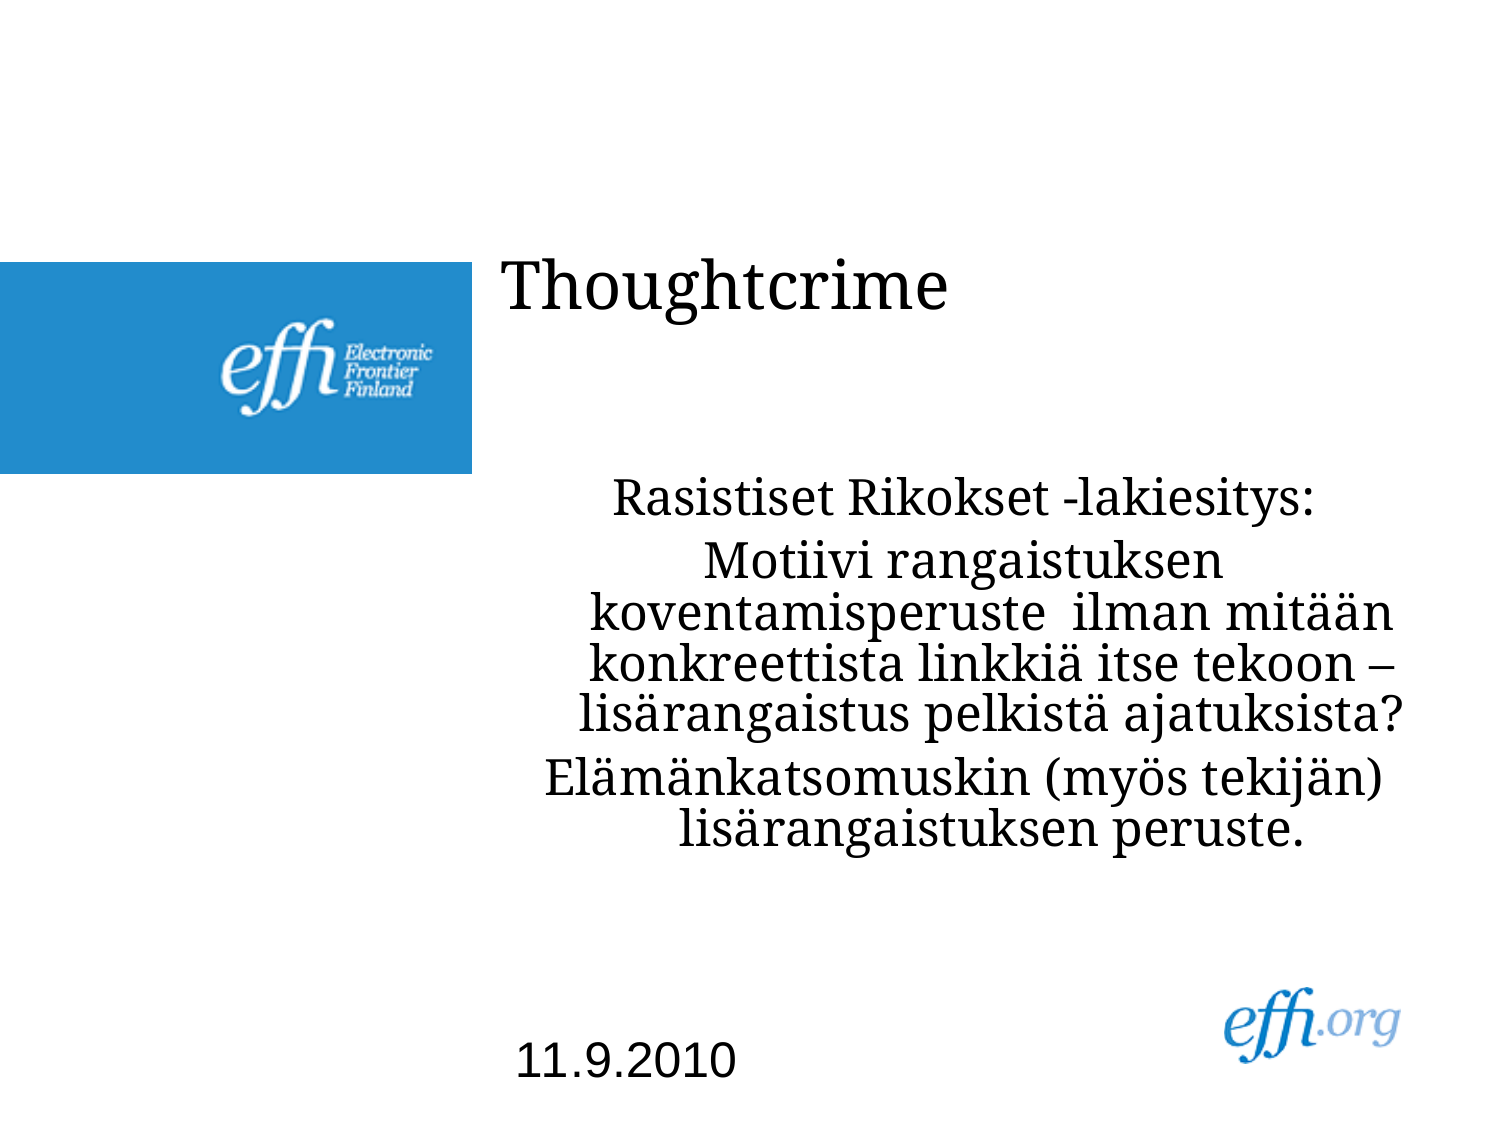

# Thoughtcrime
Rasistiset Rikokset -lakiesitys:
Motiivi rangaistuksen koventamisperuste ilman mitään konkreettista linkkiä itse tekoon – lisärangaistus pelkistä ajatuksista?
Elämänkatsomuskin (myös tekijän) lisärangaistuksen peruste.